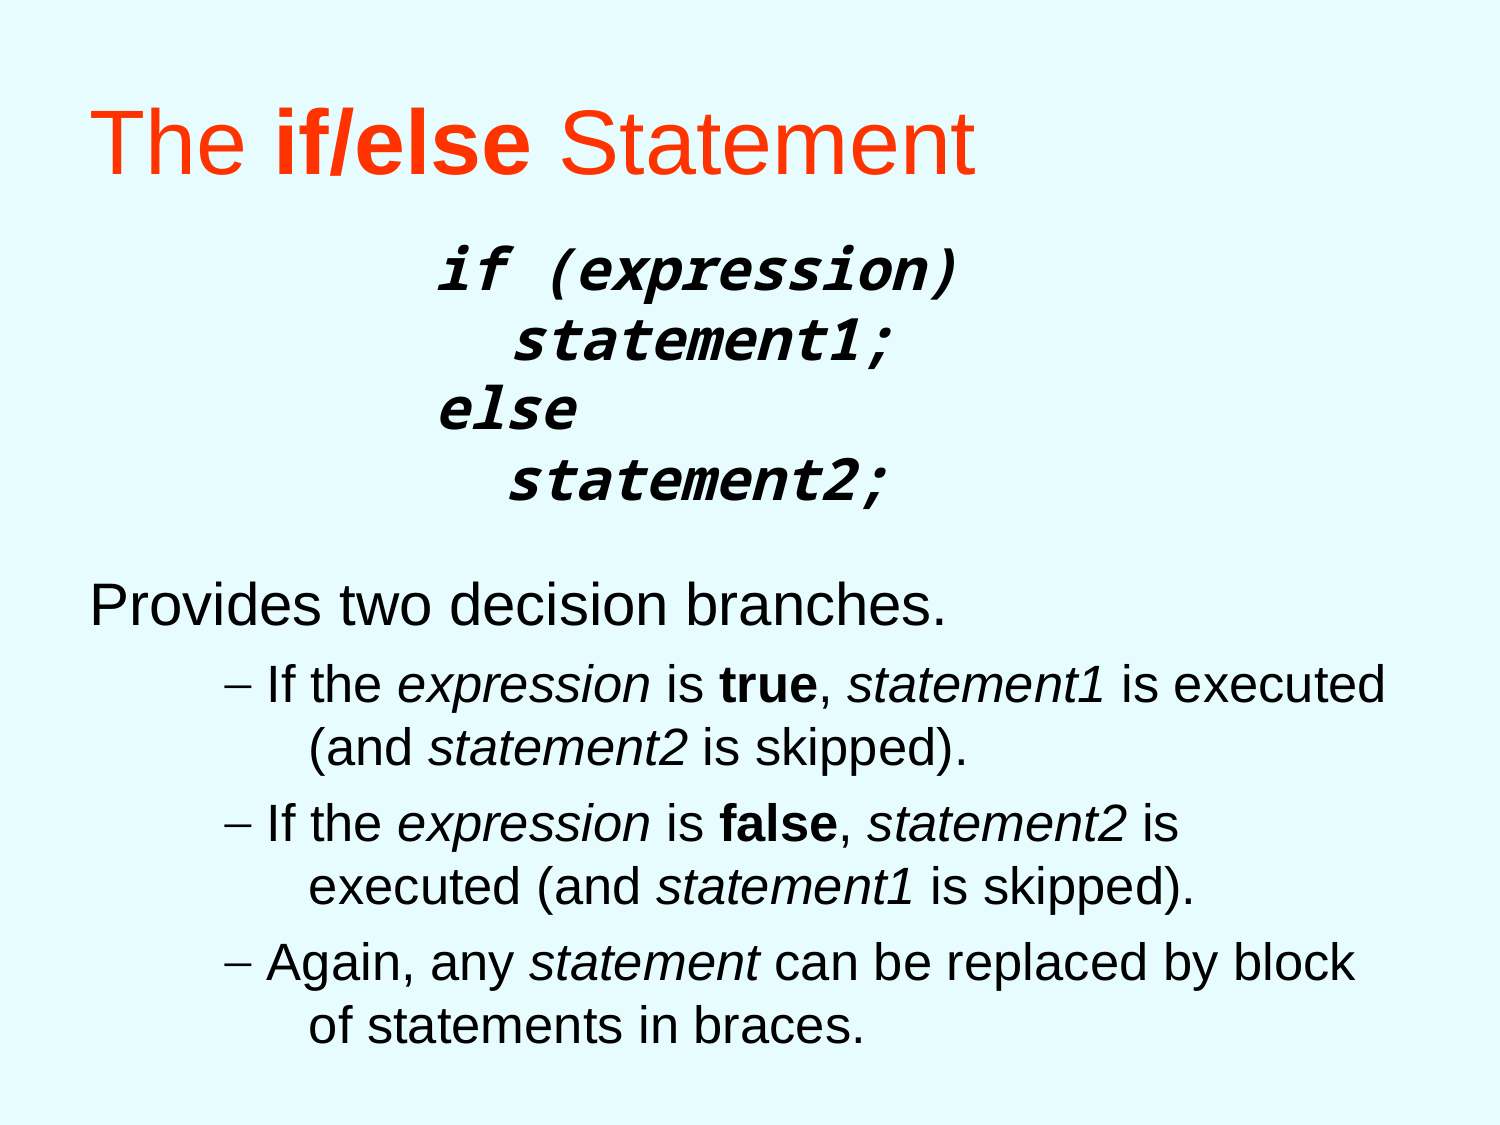

# The if/else Statement
if (expression)
	statement1;
else
 statement2;
Provides two decision branches.
If the expression is true, statement1 is executed (and statement2 is skipped).
If the expression is false, statement2 is executed (and statement1 is skipped).
Again, any statement can be replaced by block of statements in braces.